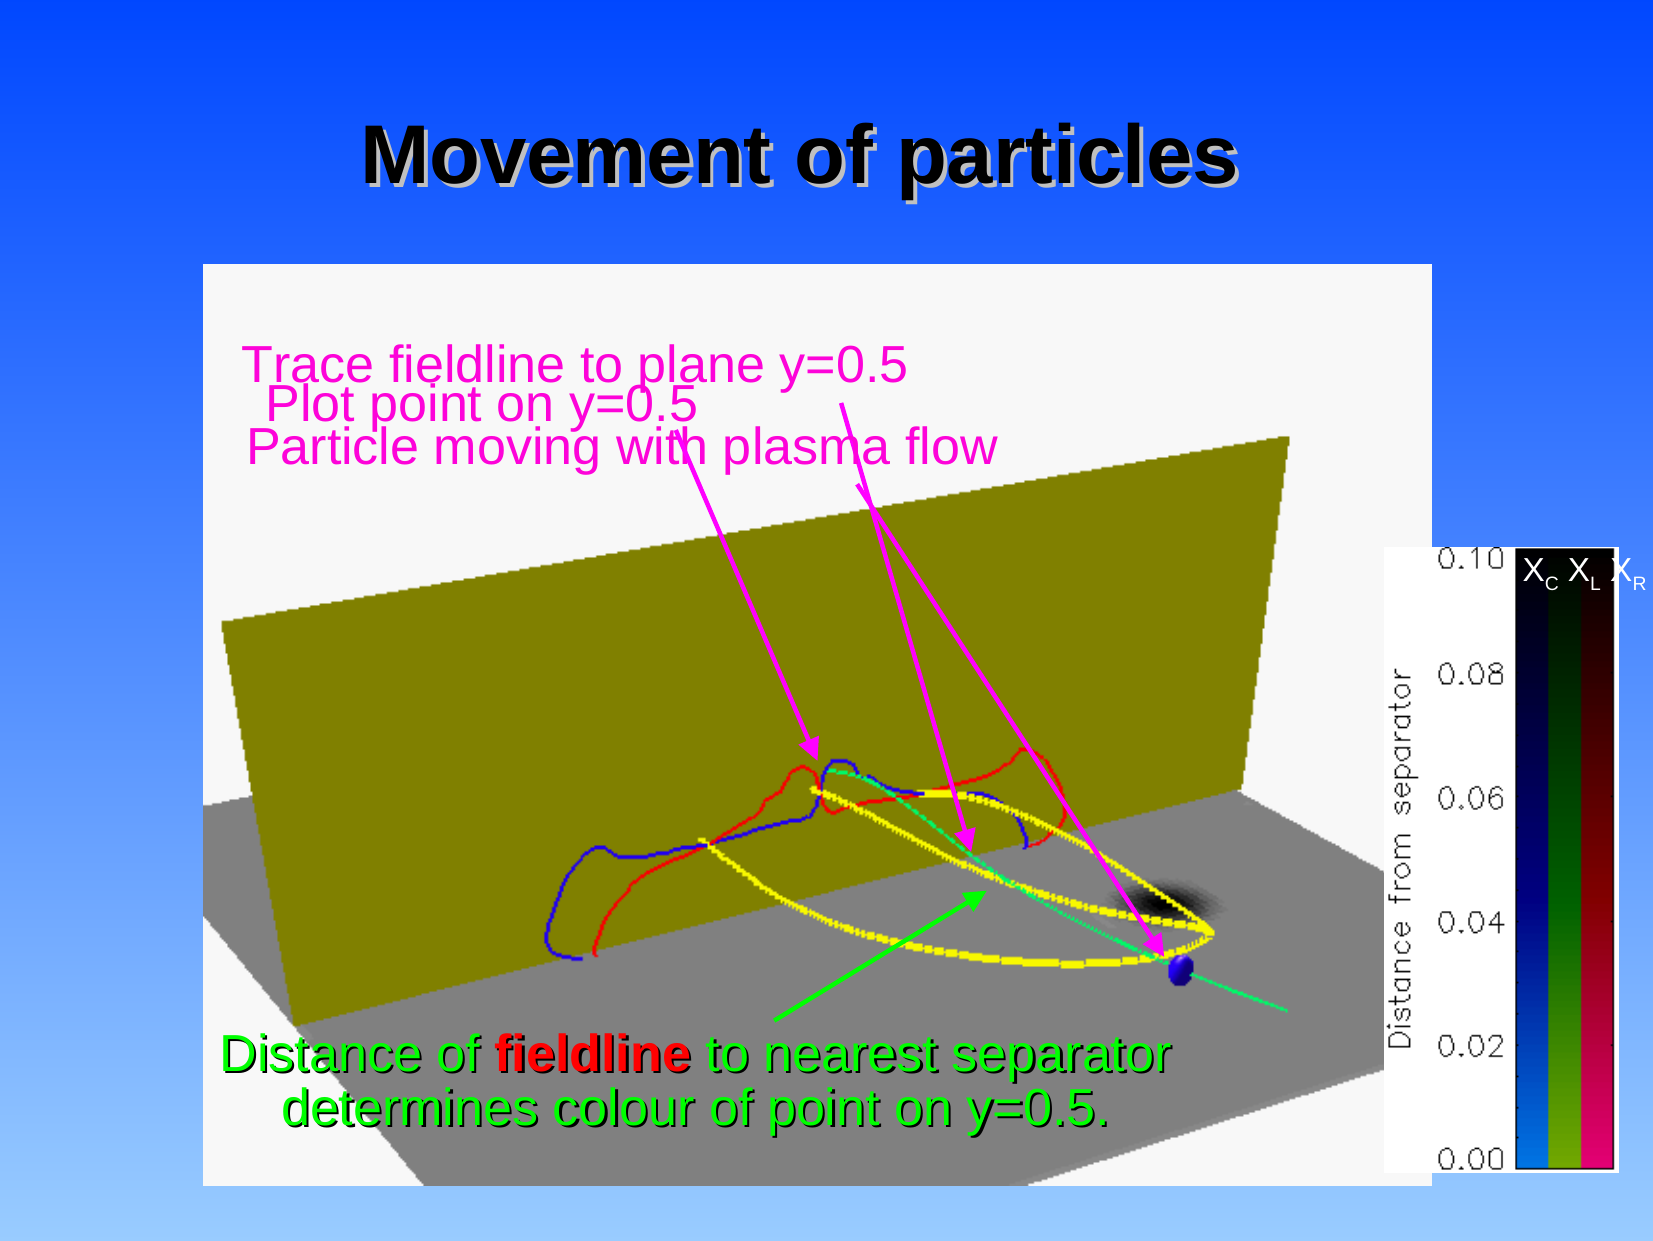

# Movement of particles
Trace fieldline to plane y=0.5
Plot point on y=0.5
Particle moving with plasma flow
XC XL XR
Distance of fieldline to nearest separator
determines colour of point on y=0.5.